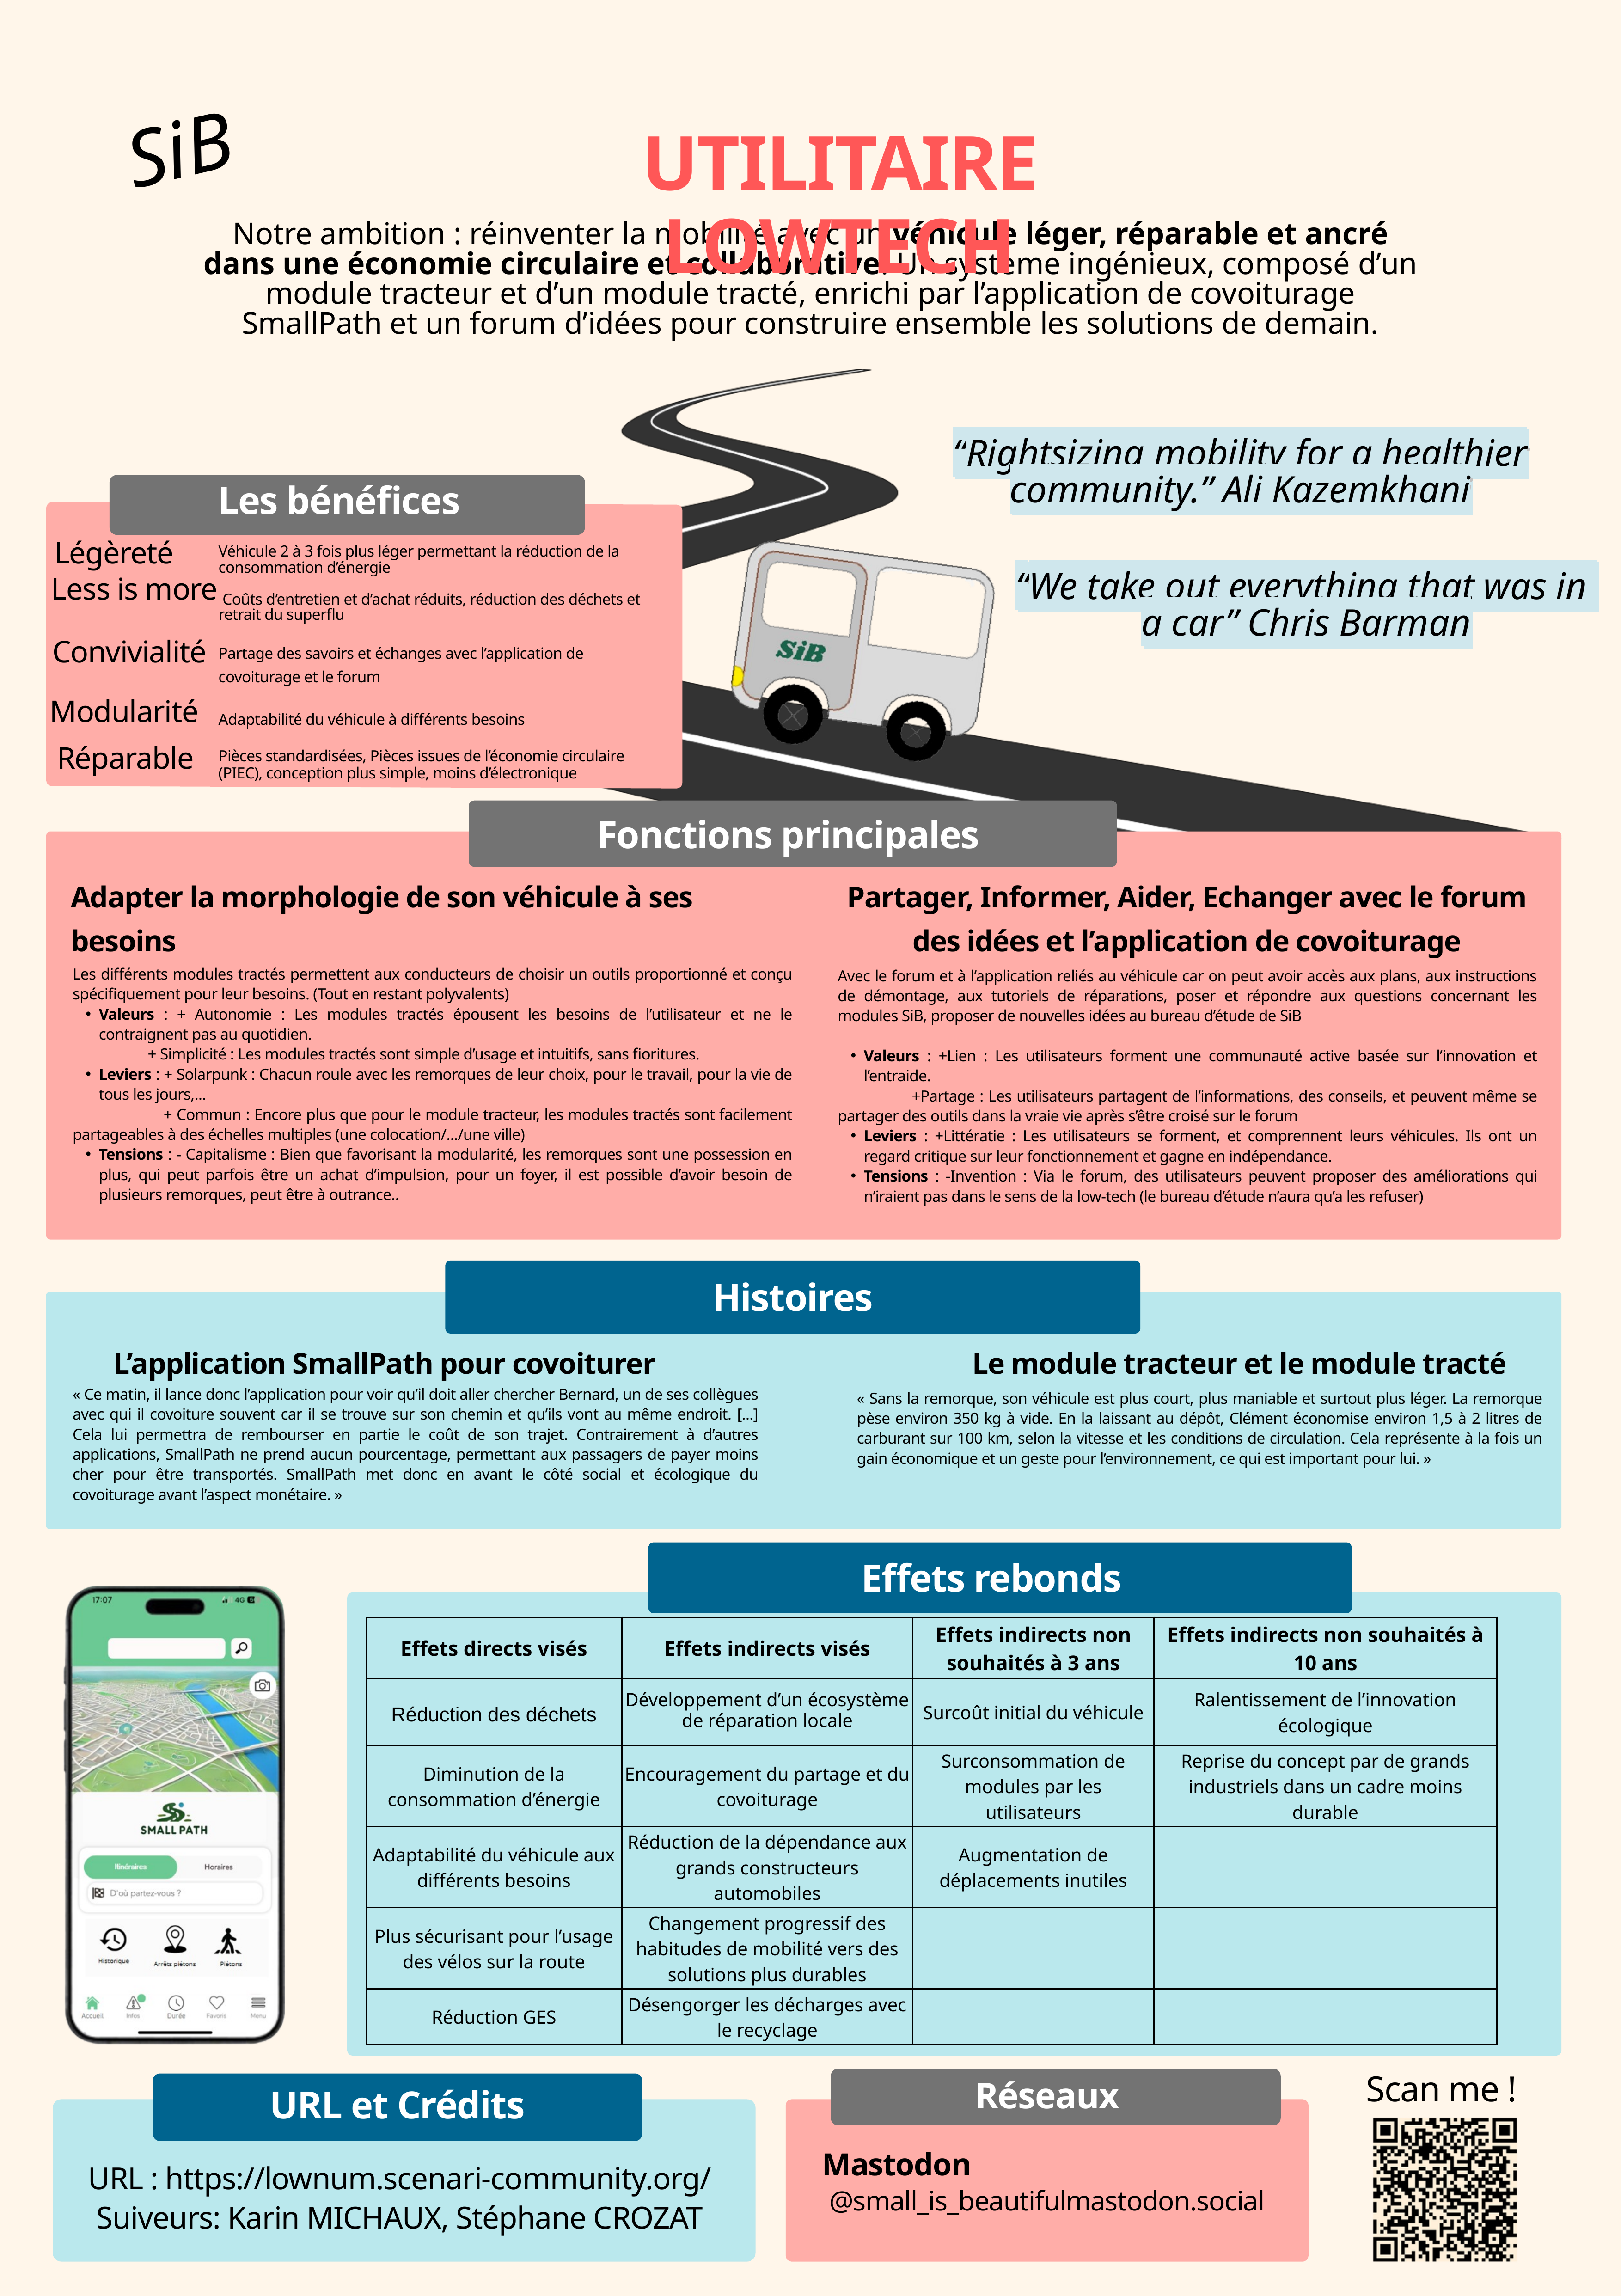

SiB
UTILITAIRE LOWTECH
Notre ambition : réinventer la mobilité avec un véhicule léger, réparable et ancré dans une économie circulaire et collaborative. Un système ingénieux, composé d’un module tracteur et d’un module tracté, enrichi par l’application de covoiturage SmallPath et un forum d’idées pour construire ensemble les solutions de demain.
“Rightsizing mobility for a healthier community.” Ali Kazemkhani
Les bénéfices
Légèreté
Véhicule 2 à 3 fois plus léger permettant la réduction de la consommation d’énergie
 Coûts d’entretien et d’achat réduits, réduction des déchets et retrait du superflu
Partage des savoirs et échanges avec l’application de covoiturage et le forum
Adaptabilité du véhicule à différents besoins
Pièces standardisées, Pièces issues de l’économie circulaire (PIEC), conception plus simple, moins d’électronique
Less is more
“We take out everything that was in
a car” Chris Barman
Convivialité
Modularité
Réparable
Fonctions principales
Adapter la morphologie de son véhicule à ses besoins
Partager, Informer, Aider, Echanger avec le forum des idées et l’application de covoiturage
Les différents modules tractés permettent aux conducteurs de choisir un outils proportionné et conçu spécifiquement pour leur besoins. (Tout en restant polyvalents)
Valeurs : + Autonomie : Les modules tractés épousent les besoins de l’utilisateur et ne le contraignent pas au quotidien.
 + Simplicité : Les modules tractés sont simple d’usage et intuitifs, sans fioritures.
Leviers : + Solarpunk : Chacun roule avec les remorques de leur choix, pour le travail, pour la vie de tous les jours,...
 + Commun : Encore plus que pour le module tracteur, les modules tractés sont facilement partageables à des échelles multiples (une colocation/.../une ville)
Tensions : - Capitalisme : Bien que favorisant la modularité, les remorques sont une possession en plus, qui peut parfois être un achat d’impulsion, pour un foyer, il est possible d’avoir besoin de plusieurs remorques, peut être à outrance..
Avec le forum et à l’application reliés au véhicule car on peut avoir accès aux plans, aux instructions de démontage, aux tutoriels de réparations, poser et répondre aux questions concernant les modules SiB, proposer de nouvelles idées au bureau d’étude de SiB
Valeurs : +Lien : Les utilisateurs forment une communauté active basée sur l’innovation et l’entraide.
 +Partage : Les utilisateurs partagent de l’informations, des conseils, et peuvent même se partager des outils dans la vraie vie après s’être croisé sur le forum
Leviers : +Littératie : Les utilisateurs se forment, et comprennent leurs véhicules. Ils ont un regard critique sur leur fonctionnement et gagne en indépendance.
Tensions : -Invention : Via le forum, des utilisateurs peuvent proposer des améliorations qui n’iraient pas dans le sens de la low-tech (le bureau d’étude n’aura qu’a les refuser)
Histoires
L’application SmallPath pour covoiturer
Le module tracteur et le module tracté
« Ce matin, il lance donc l’application pour voir qu’il doit aller chercher Bernard, un de ses collègues avec qui il covoiture souvent car il se trouve sur son chemin et qu’ils vont au même endroit. [...] Cela lui permettra de rembourser en partie le coût de son trajet. Contrairement à d’autres applications, SmallPath ne prend aucun pourcentage, permettant aux passagers de payer moins cher pour être transportés. SmallPath met donc en avant le côté social et écologique du covoiturage avant l’aspect monétaire. »
« Sans la remorque, son véhicule est plus court, plus maniable et surtout plus léger. La remorque pèse environ 350 kg à vide. En la laissant au dépôt, Clément économise environ 1,5 à 2 litres de carburant sur 100 km, selon la vitesse et les conditions de circulation. Cela représente à la fois un gain économique et un geste pour l’environnement, ce qui est important pour lui. »
Effets rebonds
| Effets directs visés | Effets indirects visés | Effets indirects non souhaités à 3 ans | Effets indirects non souhaités à 10 ans |
| --- | --- | --- | --- |
| Réduction des déchets | Développement d’un écosystème de réparation locale | Surcoût initial du véhicule | Ralentissement de l’innovation écologique |
| Diminution de la consommation d’énergie | Encouragement du partage et du covoiturage | Surconsommation de modules par les utilisateurs | Reprise du concept par de grands industriels dans un cadre moins durable |
| Adaptabilité du véhicule aux différents besoins | Réduction de la dépendance aux grands constructeurs automobiles | Augmentation de déplacements inutiles | |
| Plus sécurisant pour l’usage des vélos sur la route | Changement progressif des habitudes de mobilité vers des solutions plus durables | | |
| Réduction GES | Désengorger les décharges avec le recyclage | | |
Scan me !
Réseaux
URL et Crédits
Mastodon
URL : https://lownum.scenari-community.org/
Suiveurs: Karin MICHAUX, Stéphane CROZAT
@small_is_beautifulmastodon.social